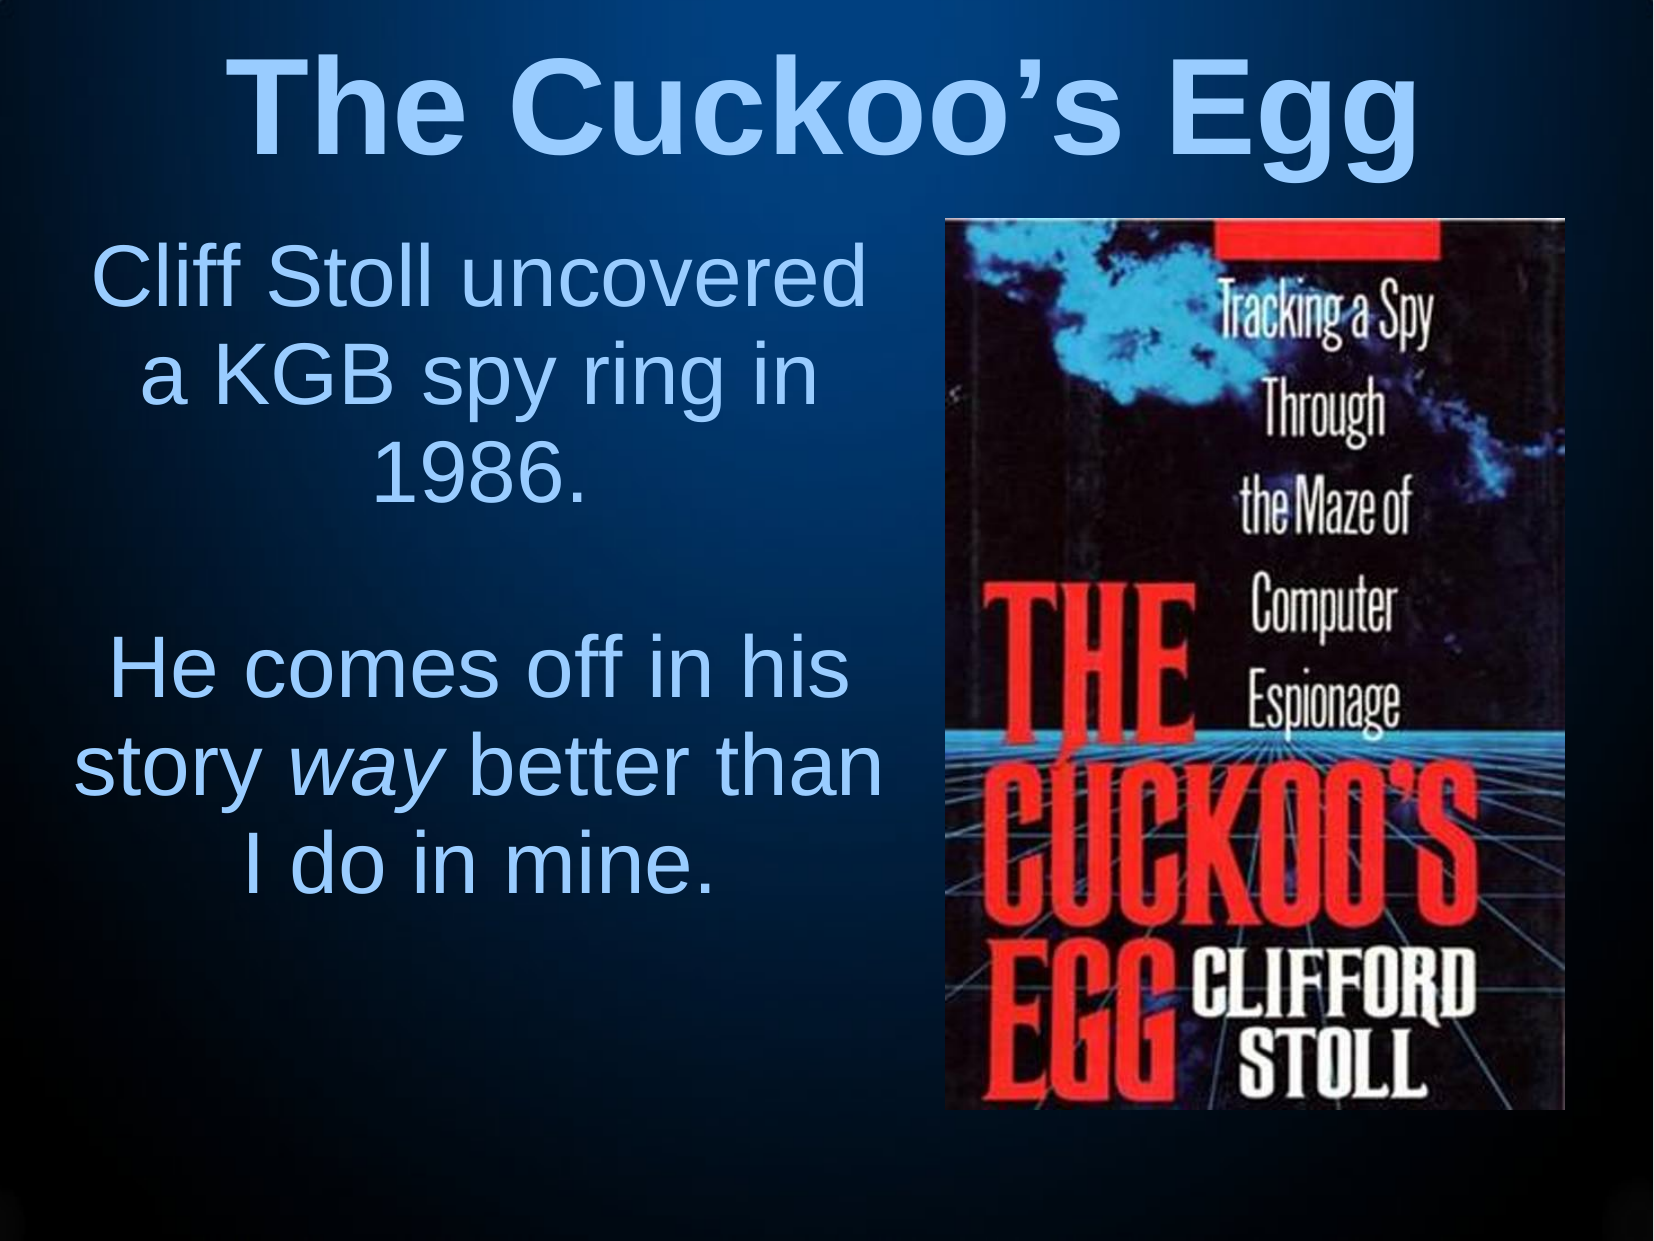

# The Cuckoo’s Egg
Cliff Stoll uncovered a KGB spy ring in 1986.
He comes off in his story way better than I do in mine.